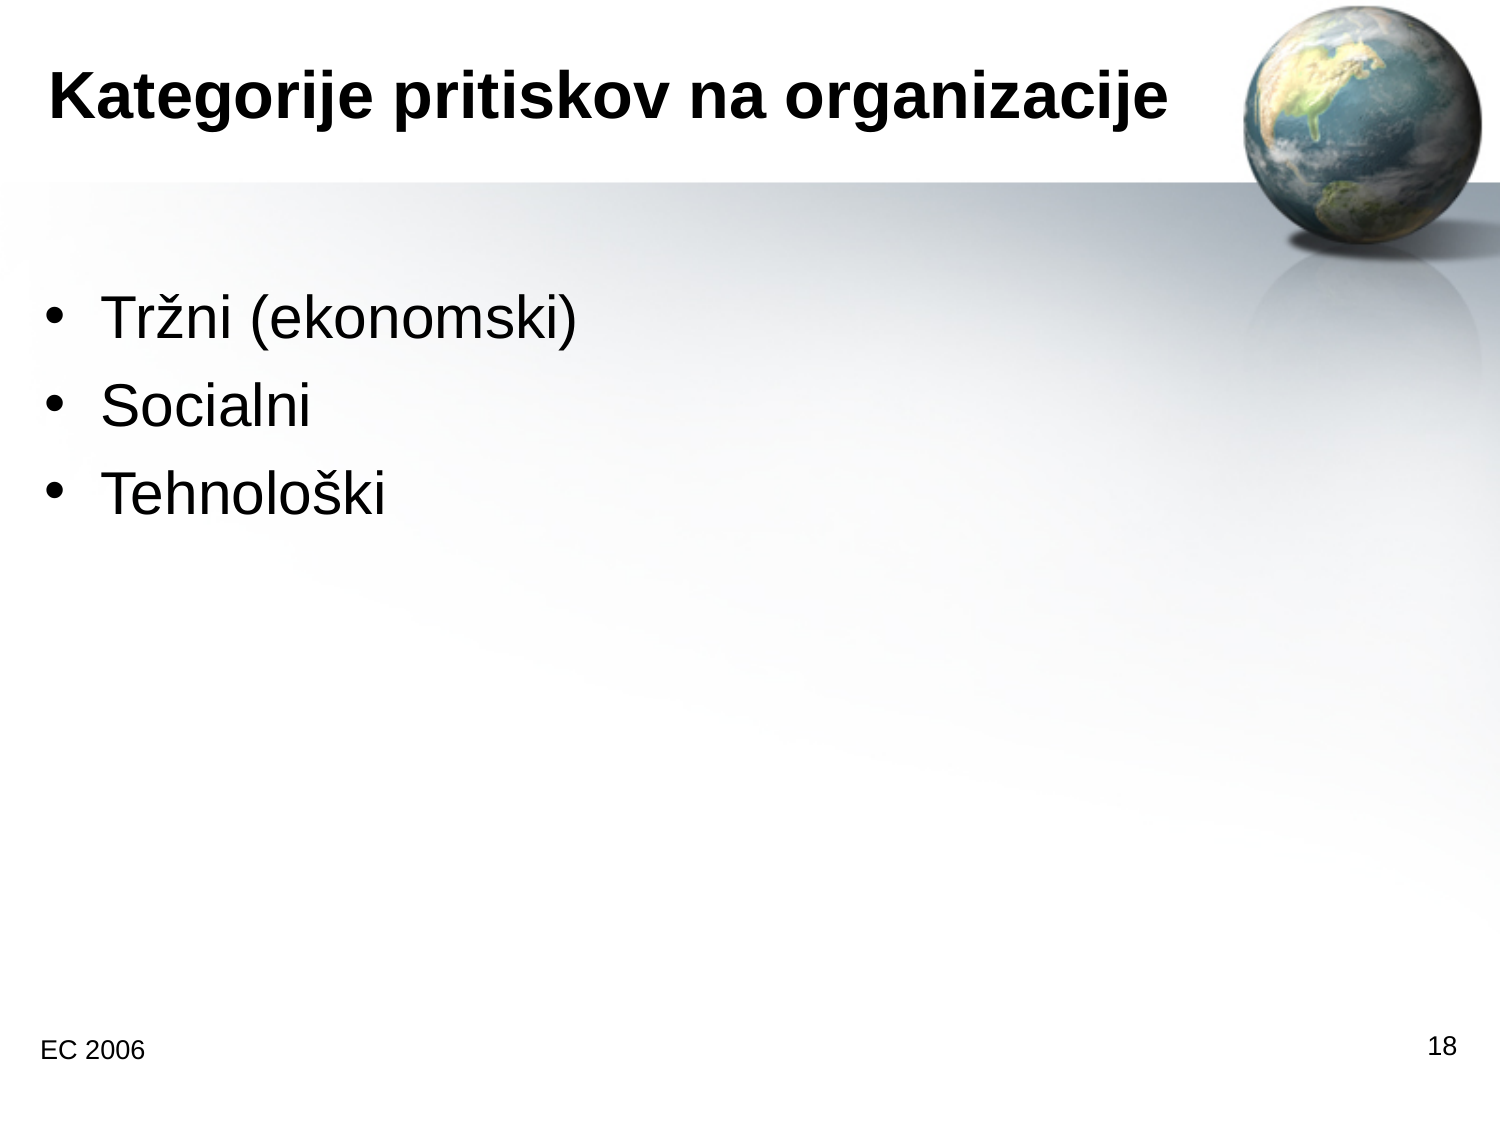

# Kategorije pritiskov na organizacije
Tržni (ekonomski)
Socialni
Tehnološki
EC 2006